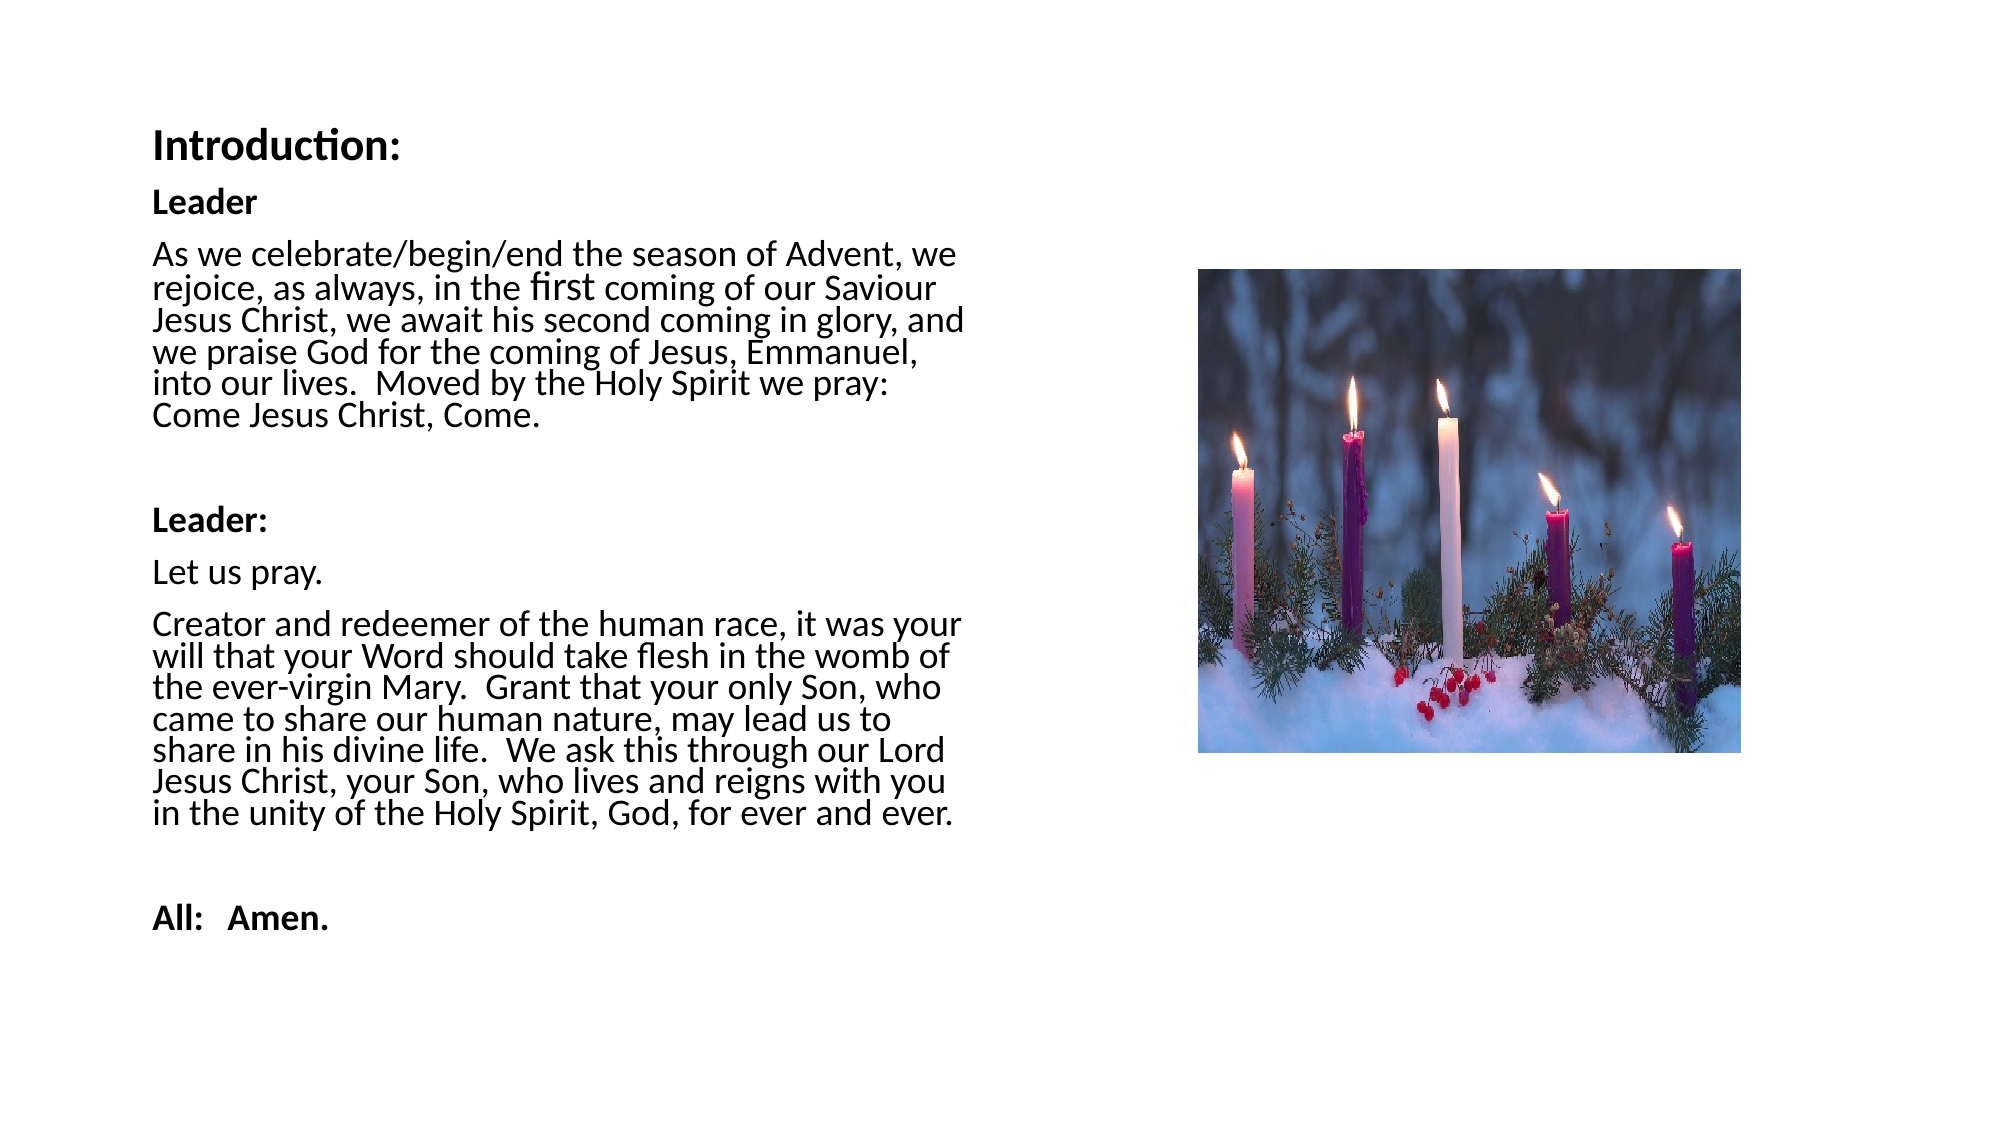

# Introduction:
Leader
As we celebrate/begin/end the season of Advent, we rejoice, as always, in the first coming of our Saviour Jesus Christ, we await his second coming in glory, and we praise God for the coming of Jesus, Emmanuel, into our lives. Moved by the Holy Spirit we pray: Come Jesus Christ, Come.
Leader:
Let us pray.
Creator and redeemer of the human race, it was your will that your Word should take flesh in the womb of the ever-virgin Mary. Grant that your only Son, who came to share our human nature, may lead us to share in his divine life. We ask this through our Lord Jesus Christ, your Son, who lives and reigns with you in the unity of the Holy Spirit, God, for ever and ever.
All:	Amen.